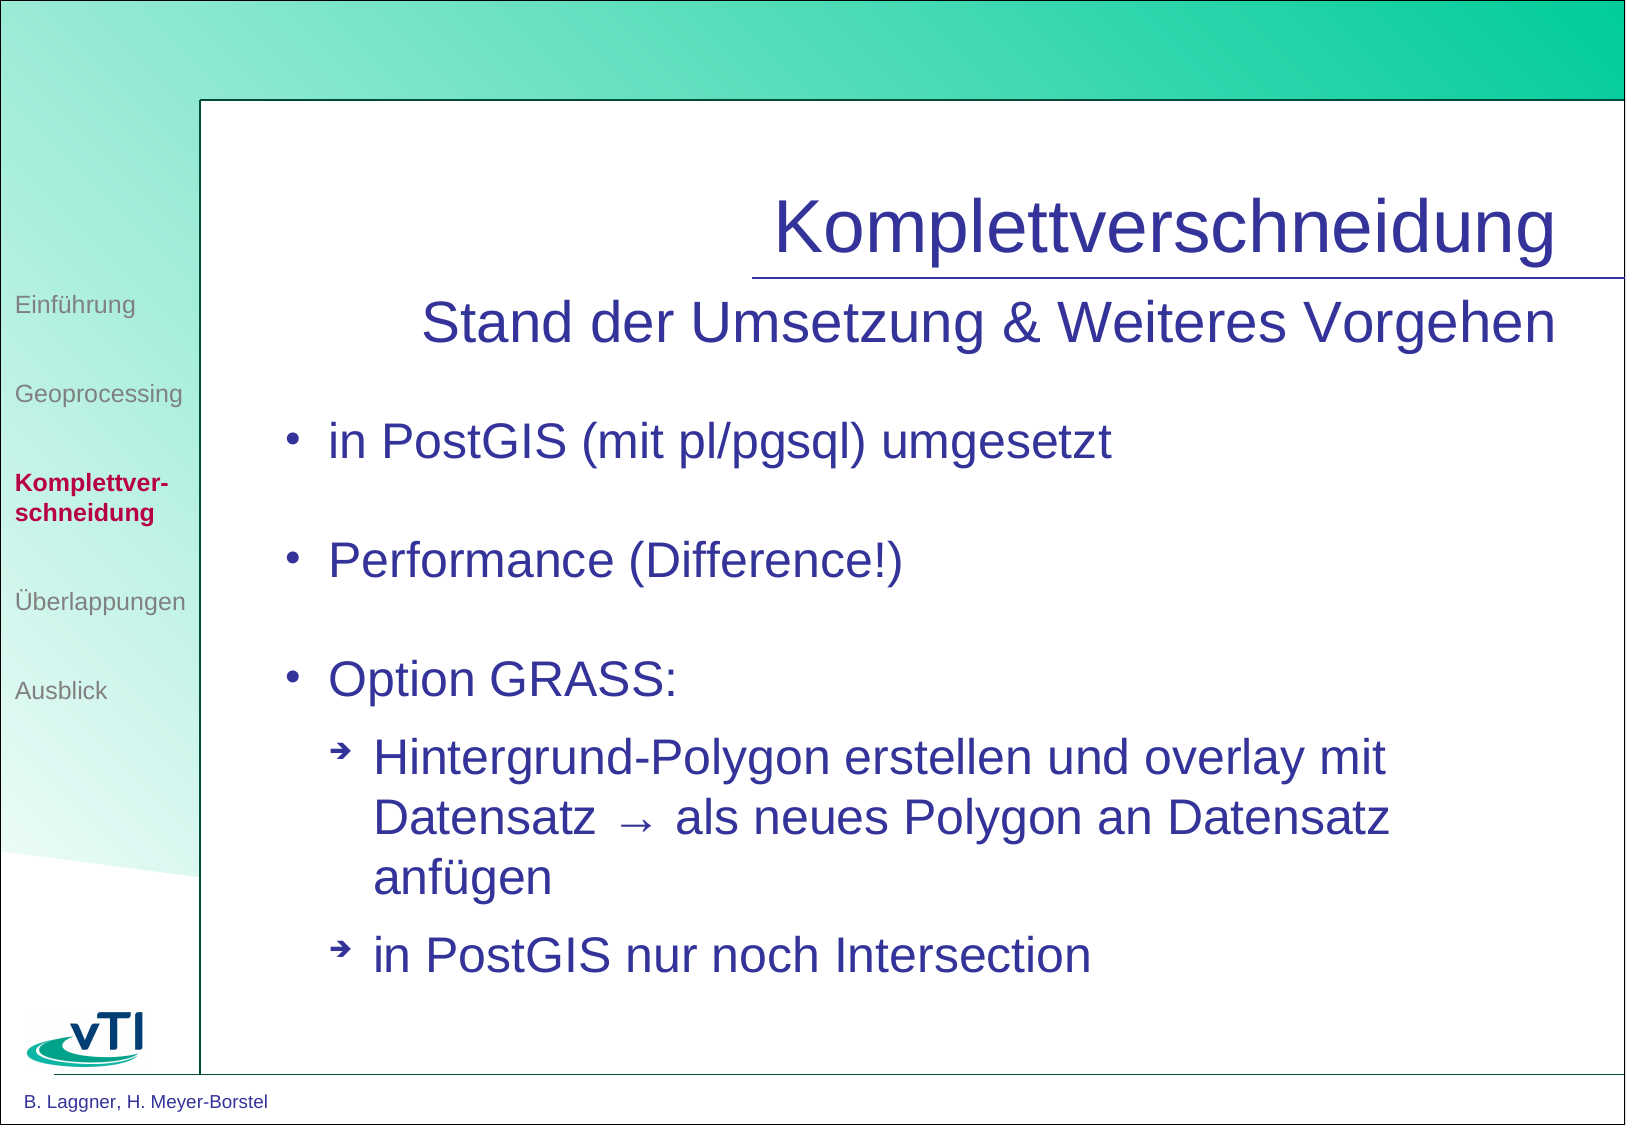

Komplettverschneidung
Stand der Umsetzung & Weiteres Vorgehen
Einführung
Geoprocessing
Komplettver-schneidung
Überlappungen
Ausblick
in PostGIS (mit pl/pgsql) umgesetzt
Performance (Difference!)
Option GRASS:
Hintergrund-Polygon erstellen und overlay mit Datensatz → als neues Polygon an Datensatz anfügen
in PostGIS nur noch Intersection